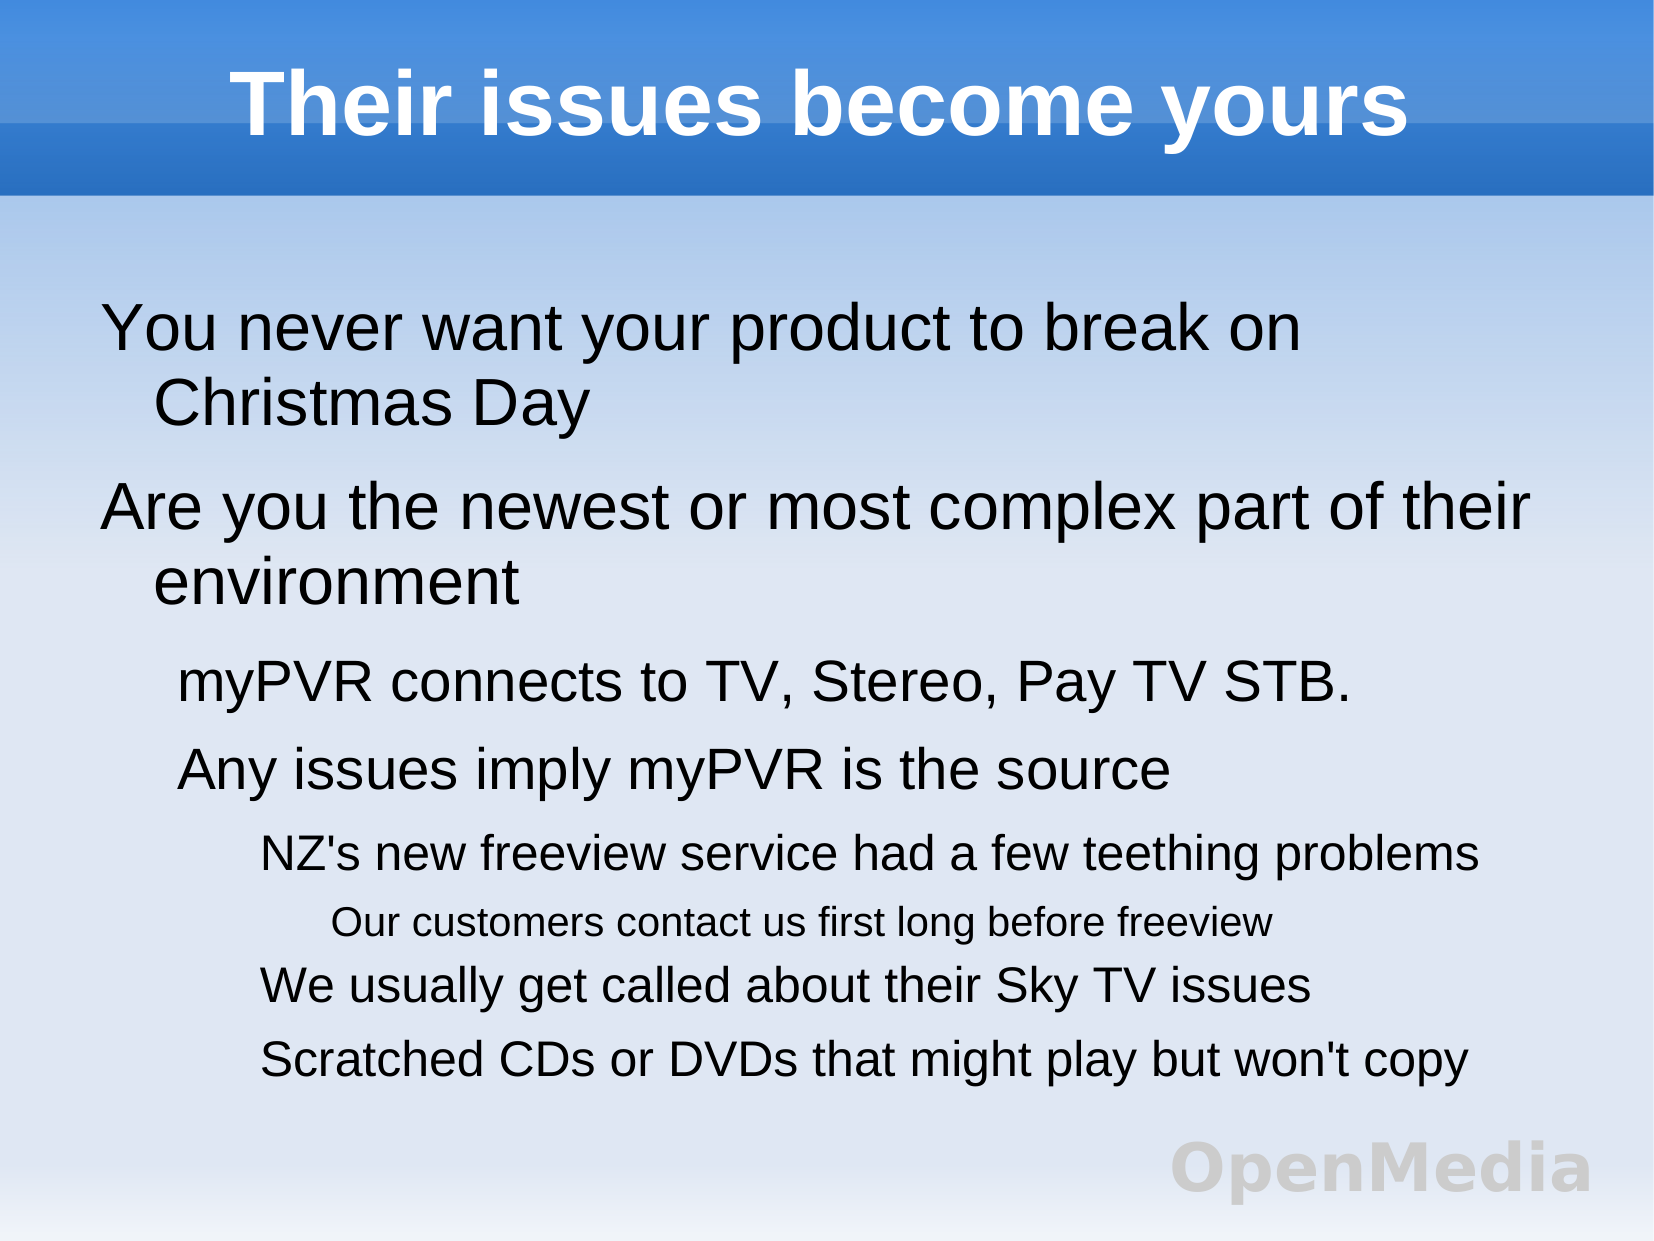

# Their issues become yours
You never want your product to break on Christmas Day
Are you the newest or most complex part of their environment
myPVR connects to TV, Stereo, Pay TV STB.
Any issues imply myPVR is the source
NZ's new freeview service had a few teething problems
Our customers contact us first long before freeview
We usually get called about their Sky TV issues
Scratched CDs or DVDs that might play but won't copy
30